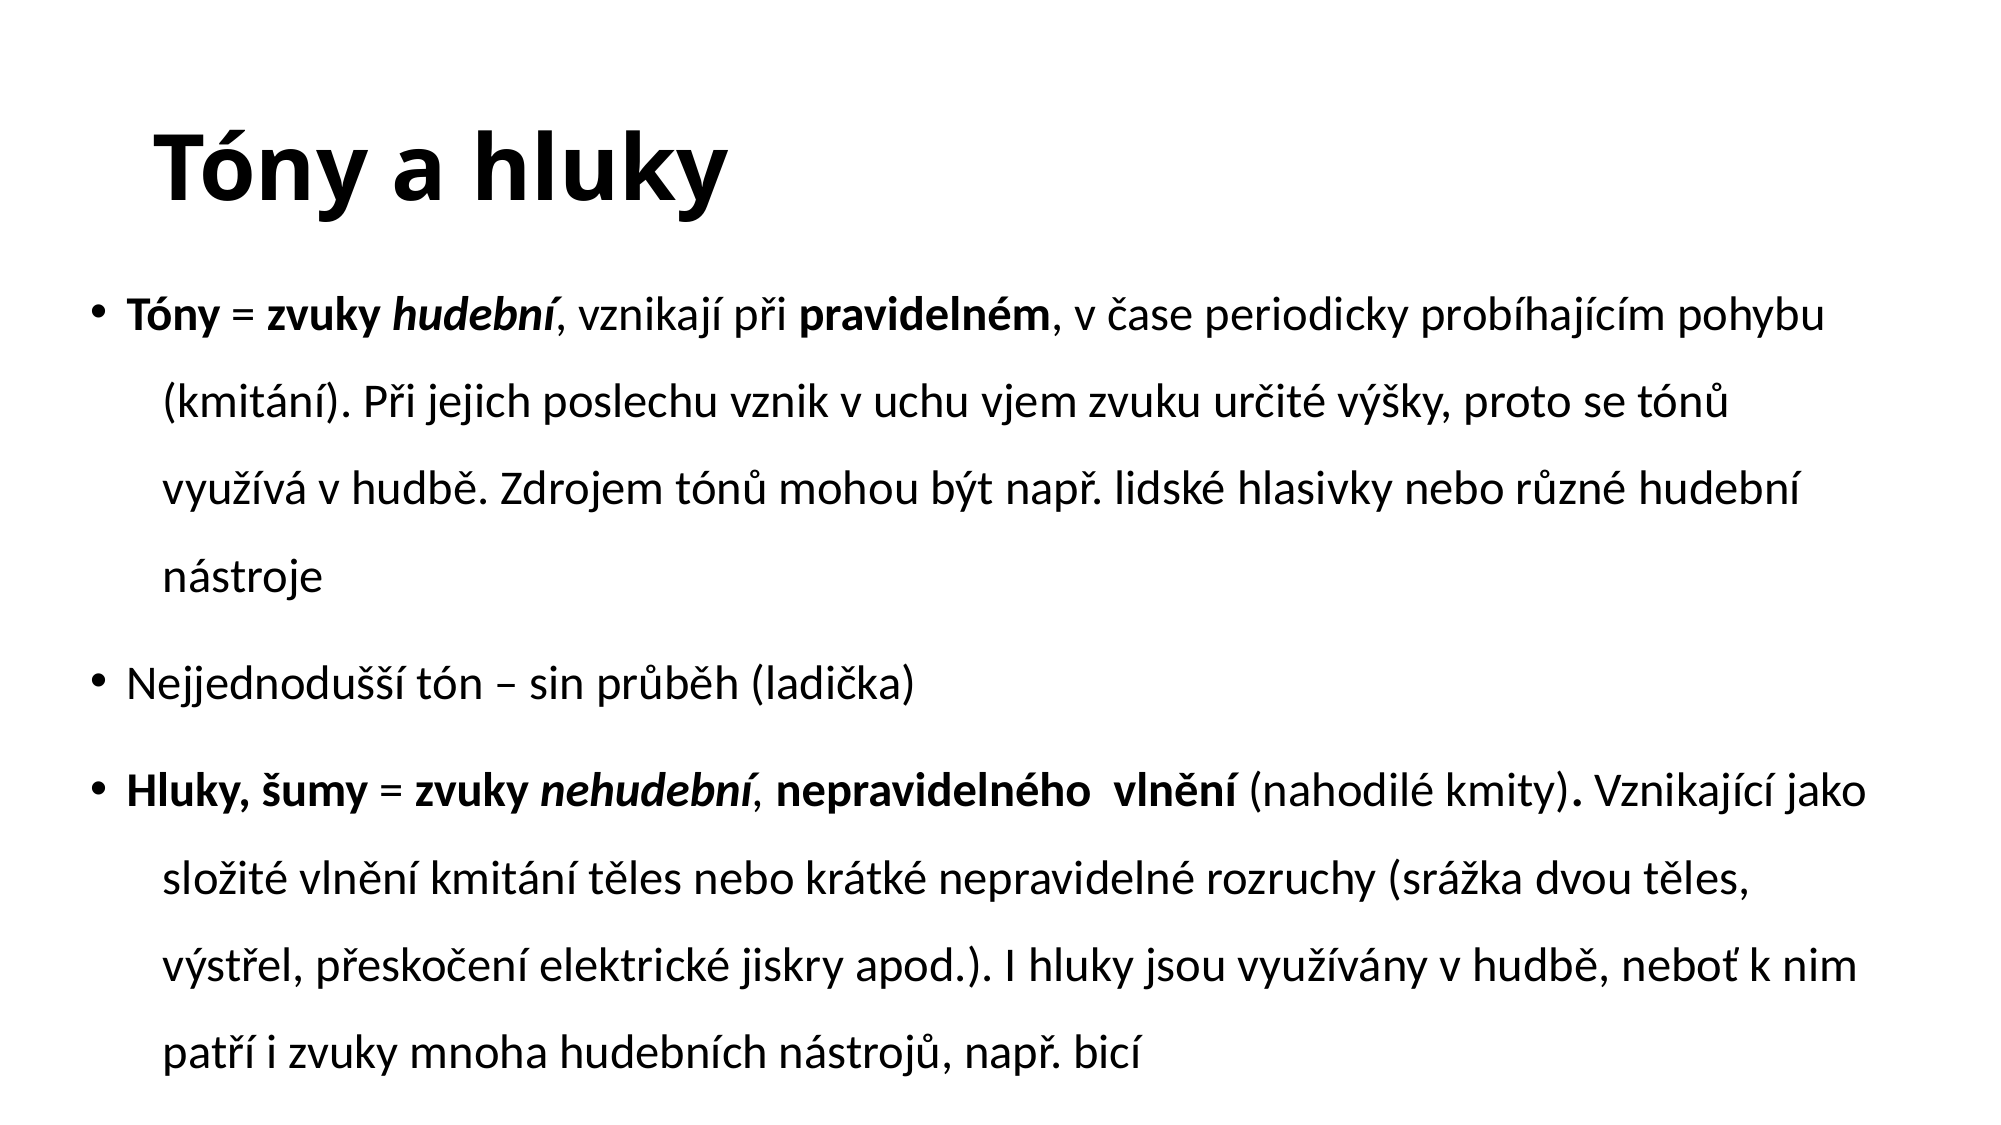

# Tóny a hluky
Tóny = zvuky hudební, vznikají při pravidelném, v čase periodicky probíhajícím pohybu (kmitání). Při jejich poslechu vznik v uchu vjem zvuku určité výšky, proto se tónů využívá v hudbě. Zdrojem tónů mohou být např. lidské hlasivky nebo různé hudební nástroje
Nejjednodušší tón – sin průběh (ladička)
Hluky, šumy = zvuky nehudební, nepravidelného vlnění (nahodilé kmity). Vznikající jako složité vlnění kmitání těles nebo krátké nepravidelné rozruchy (srážka dvou těles, výstřel, přeskočení elektrické jiskry apod.). I hluky jsou využívány v hudbě, neboť k nim patří i zvuky mnoha hudebních nástrojů, např. bicí